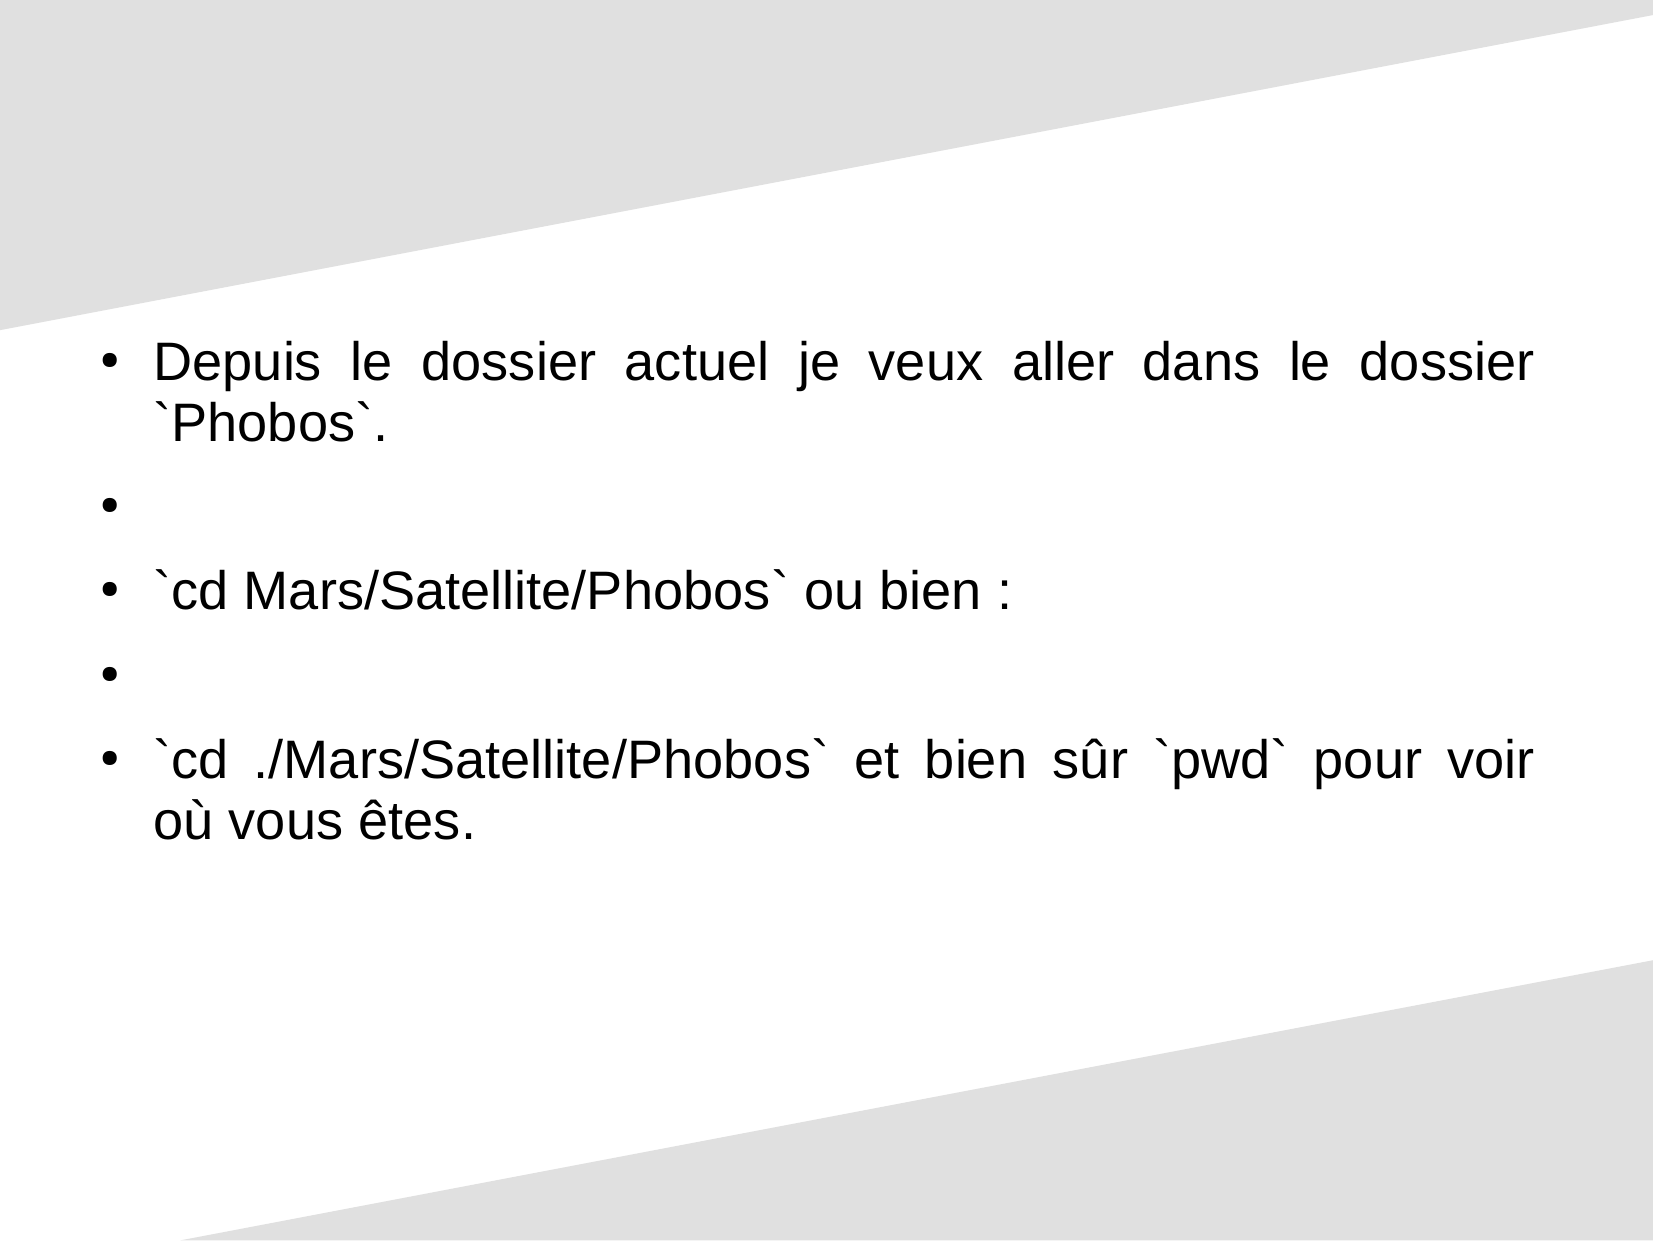

#
Depuis le dossier actuel je veux aller dans le dossier `Phobos`.
`cd Mars/Satellite/Phobos` ou bien :
`cd ./Mars/Satellite/Phobos` et bien sûr `pwd` pour voir où vous êtes.